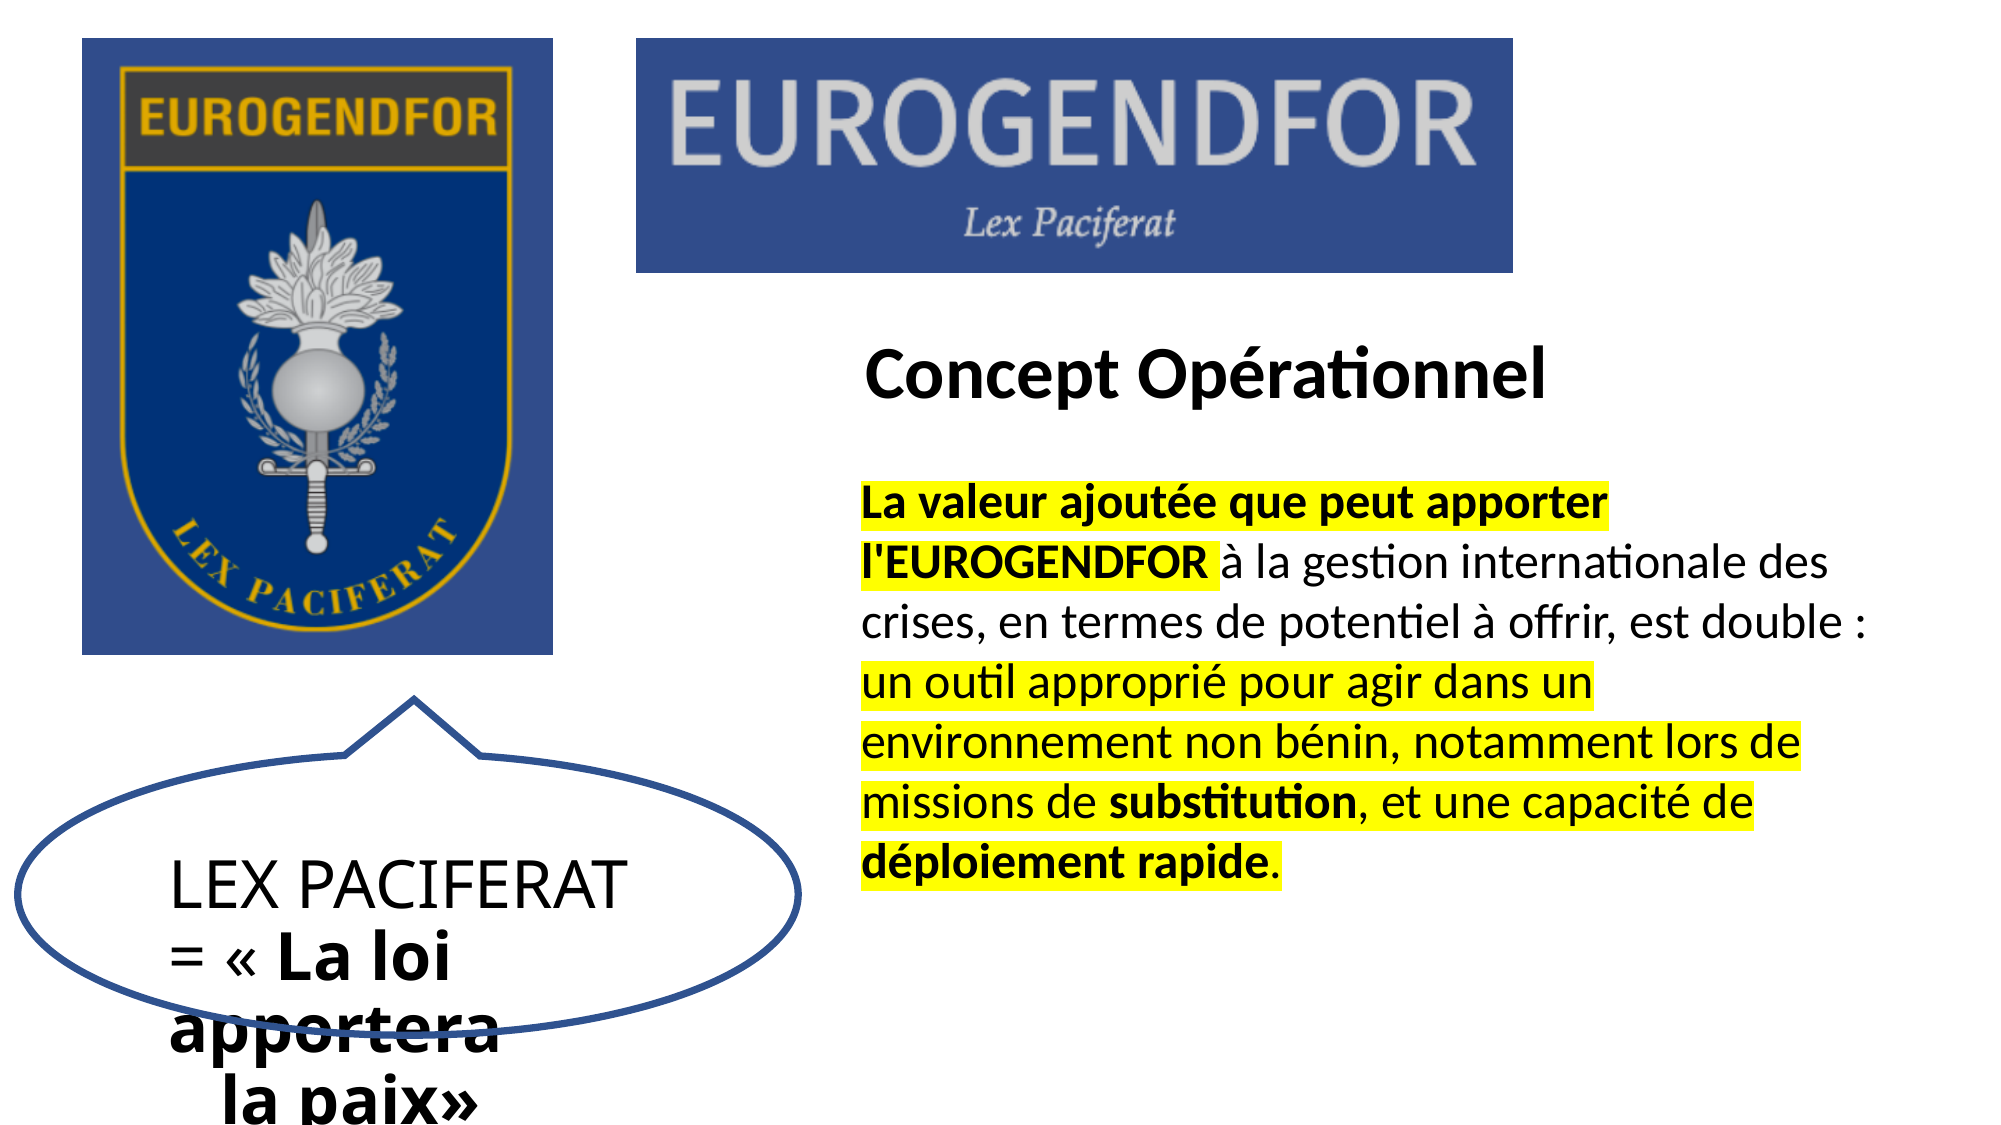

Concept Opérationnel
La valeur ajoutée que peut apporter l'EUROGENDFOR à la gestion internationale des crises, en termes de potentiel à offrir, est double : un outil approprié pour agir dans un environnement non bénin, notamment lors de missions de substitution, et une capacité de déploiement rapide.
# LEX PACIFERAT = « La loi apportera la paix»